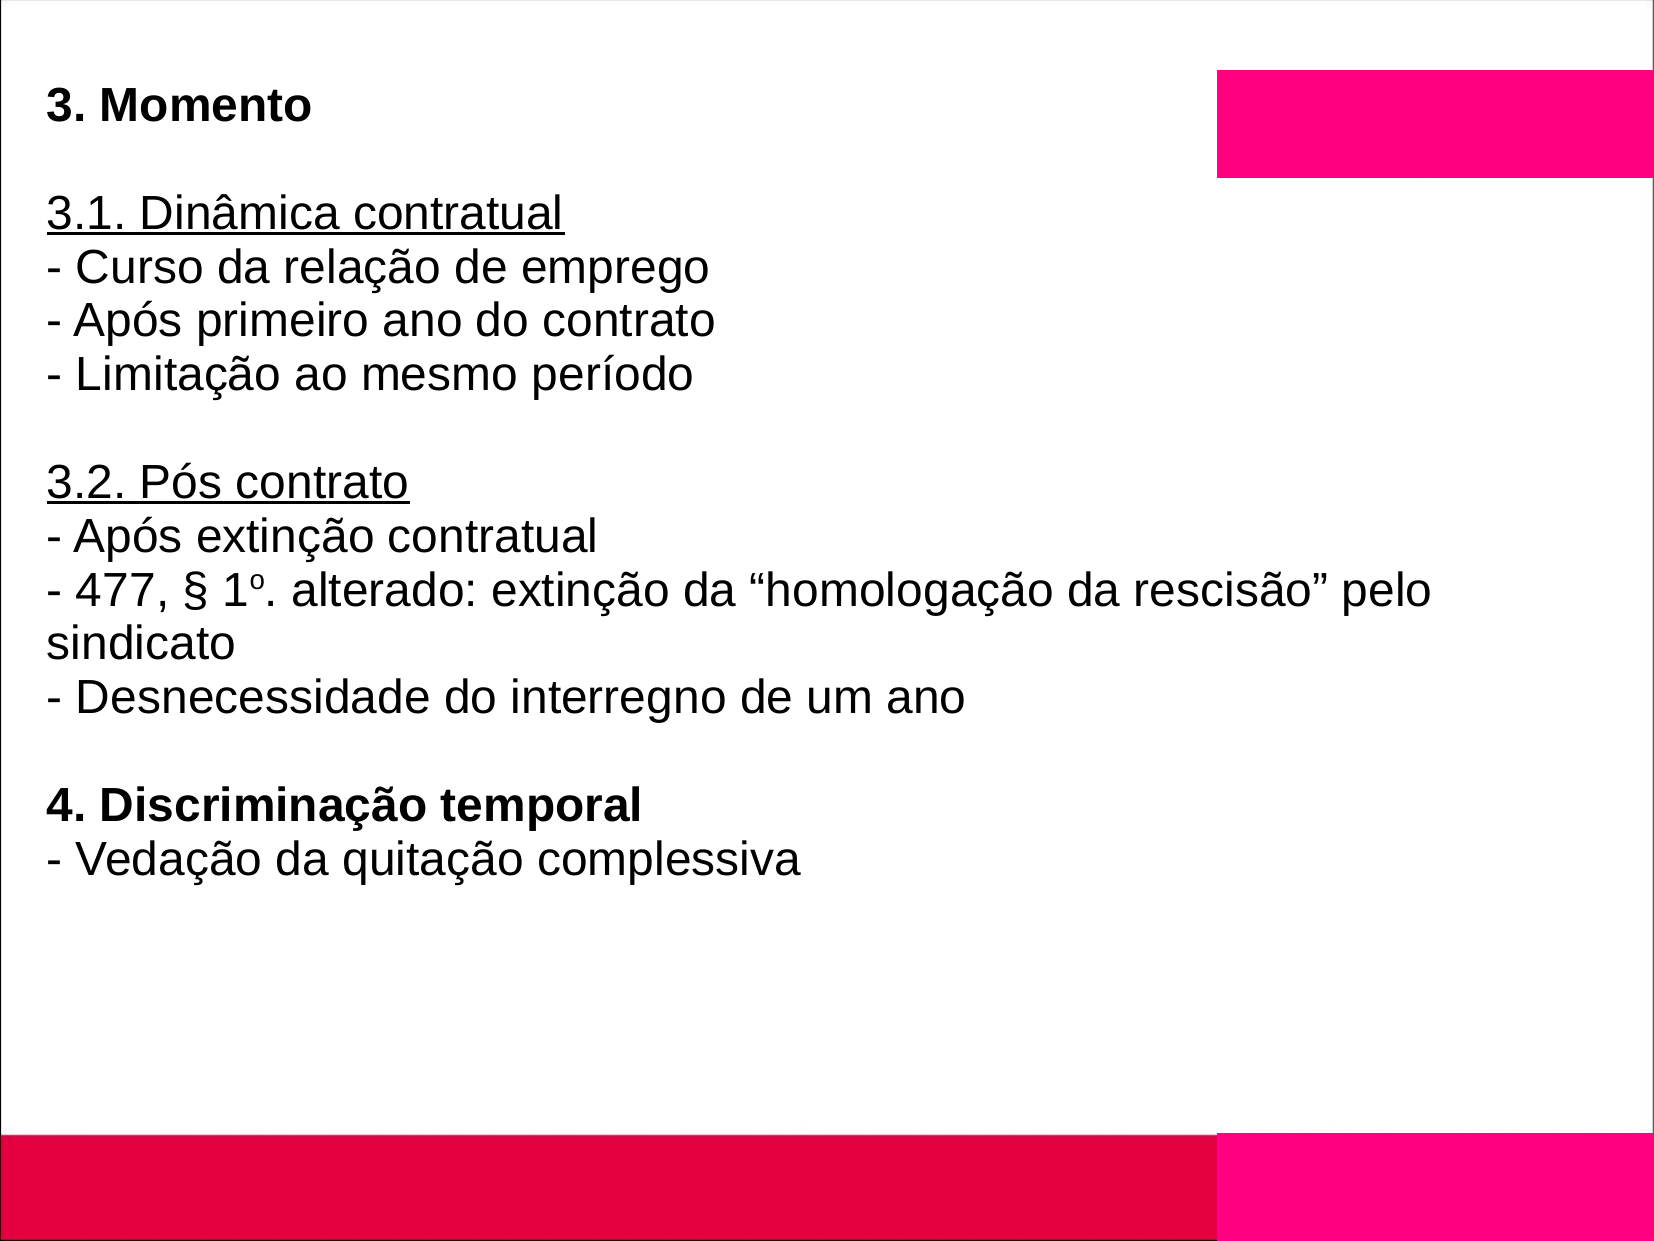

3. Momento
3.1. Dinâmica contratual
- Curso da relação de emprego
- Após primeiro ano do contrato
- Limitação ao mesmo período
3.2. Pós contrato
- Após extinção contratual
- 477, § 1o. alterado: extinção da “homologação da rescisão” pelo sindicato
- Desnecessidade do interregno de um ano
4. Discriminação temporal
- Vedação da quitação complessiva